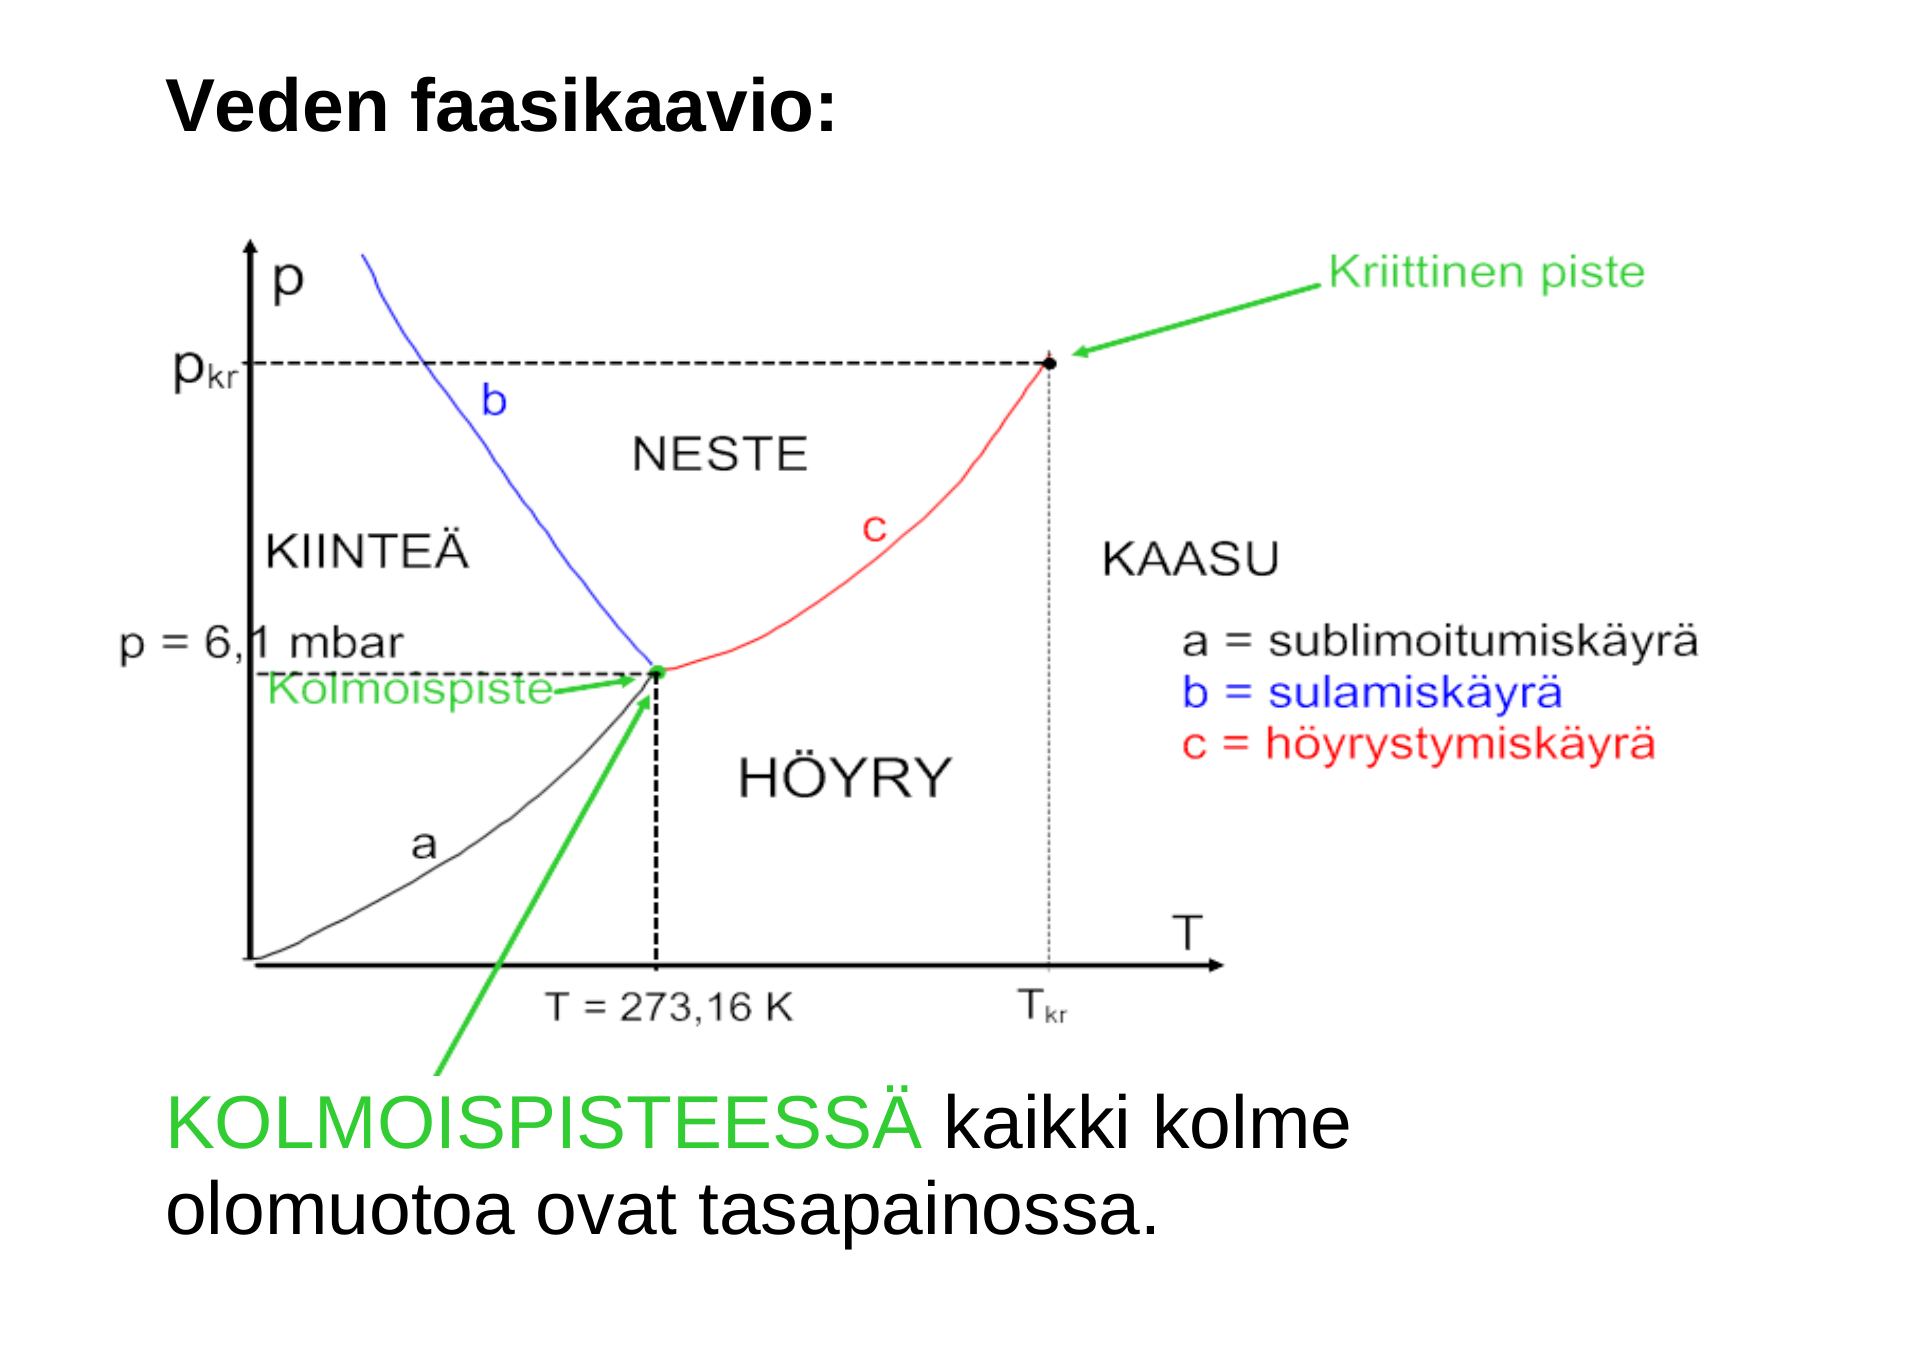

Veden faasikaavio:
KOLMOISPISTEESSÄ kaikki kolme
olomuotoa ovat tasapainossa.